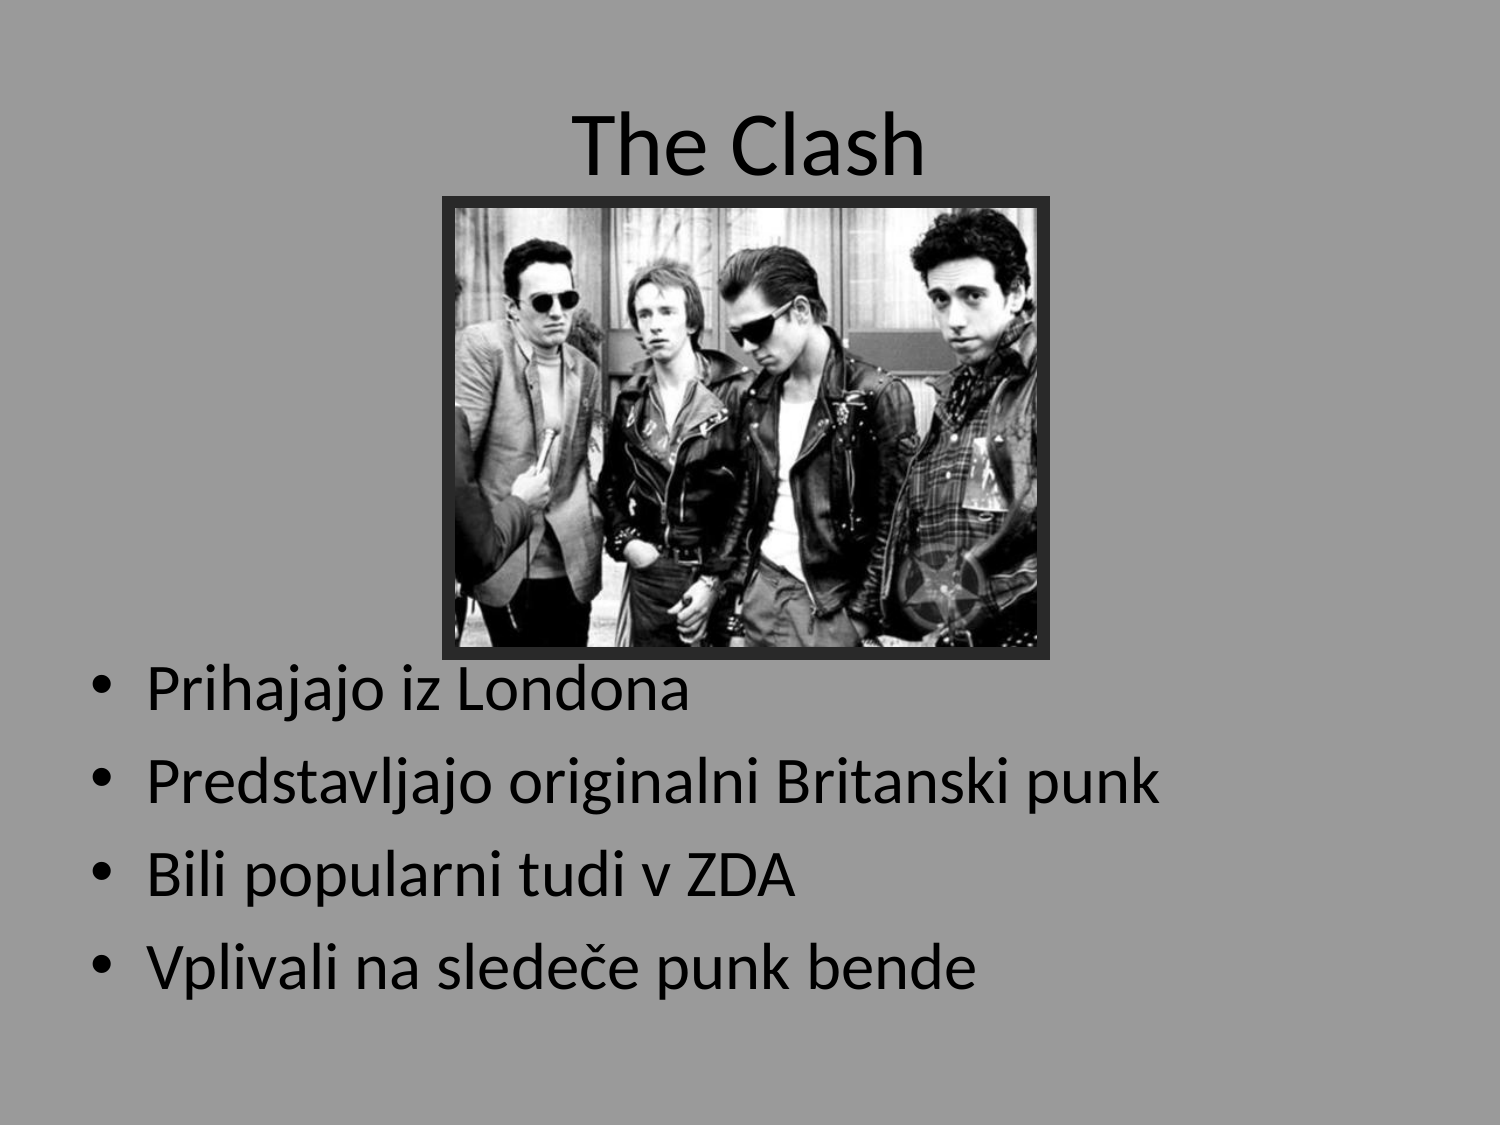

# The Clash
Prihajajo iz Londona
Predstavljajo originalni Britanski punk
Bili popularni tudi v ZDA
Vplivali na sledeče punk bende